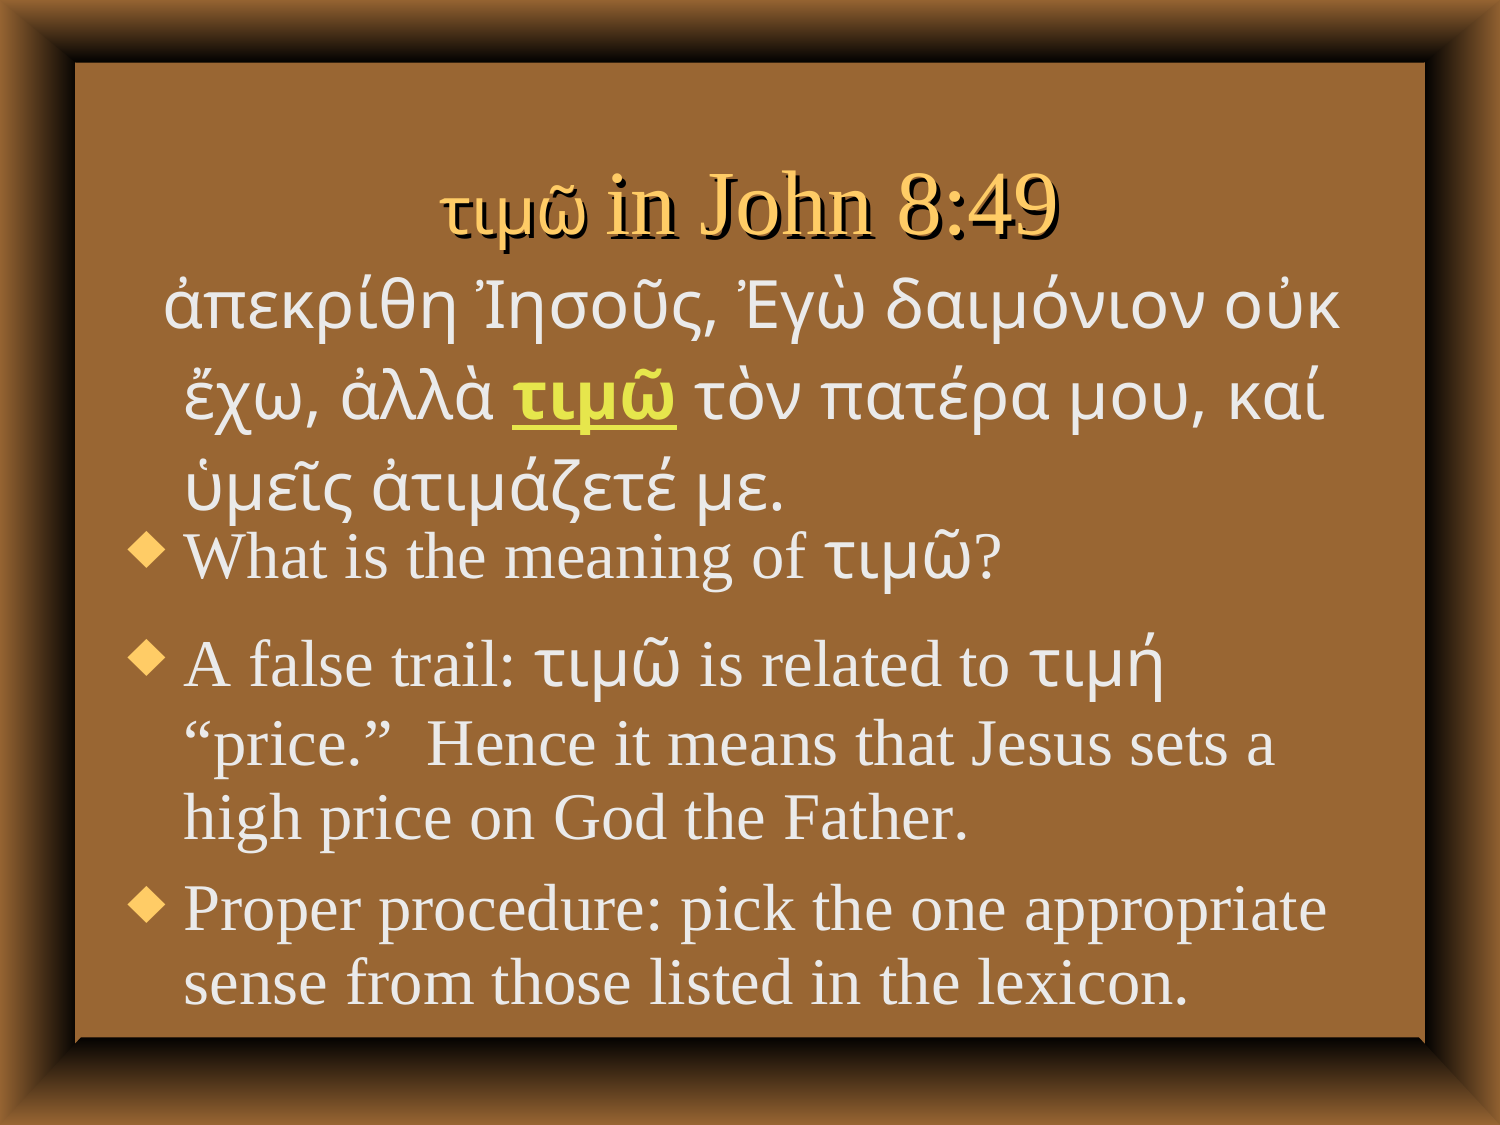

# τιμῶ in John 8:49
 ἀπεκρίθη Ἰησοῦς, Ἐγὼ δαιμόνιον οὐκ ἔχω, ἀλλὰ τιμῶ τὸν πατέρα μου, καί ὑμεῖς ἀτιμάζετέ με.
What is the meaning of τιμῶ?
A false trail: τιμῶ is related to τιμή “price.” Hence it means that Jesus sets a high price on God the Father.
Proper procedure: pick the one appropriate sense from those listed in the lexicon.